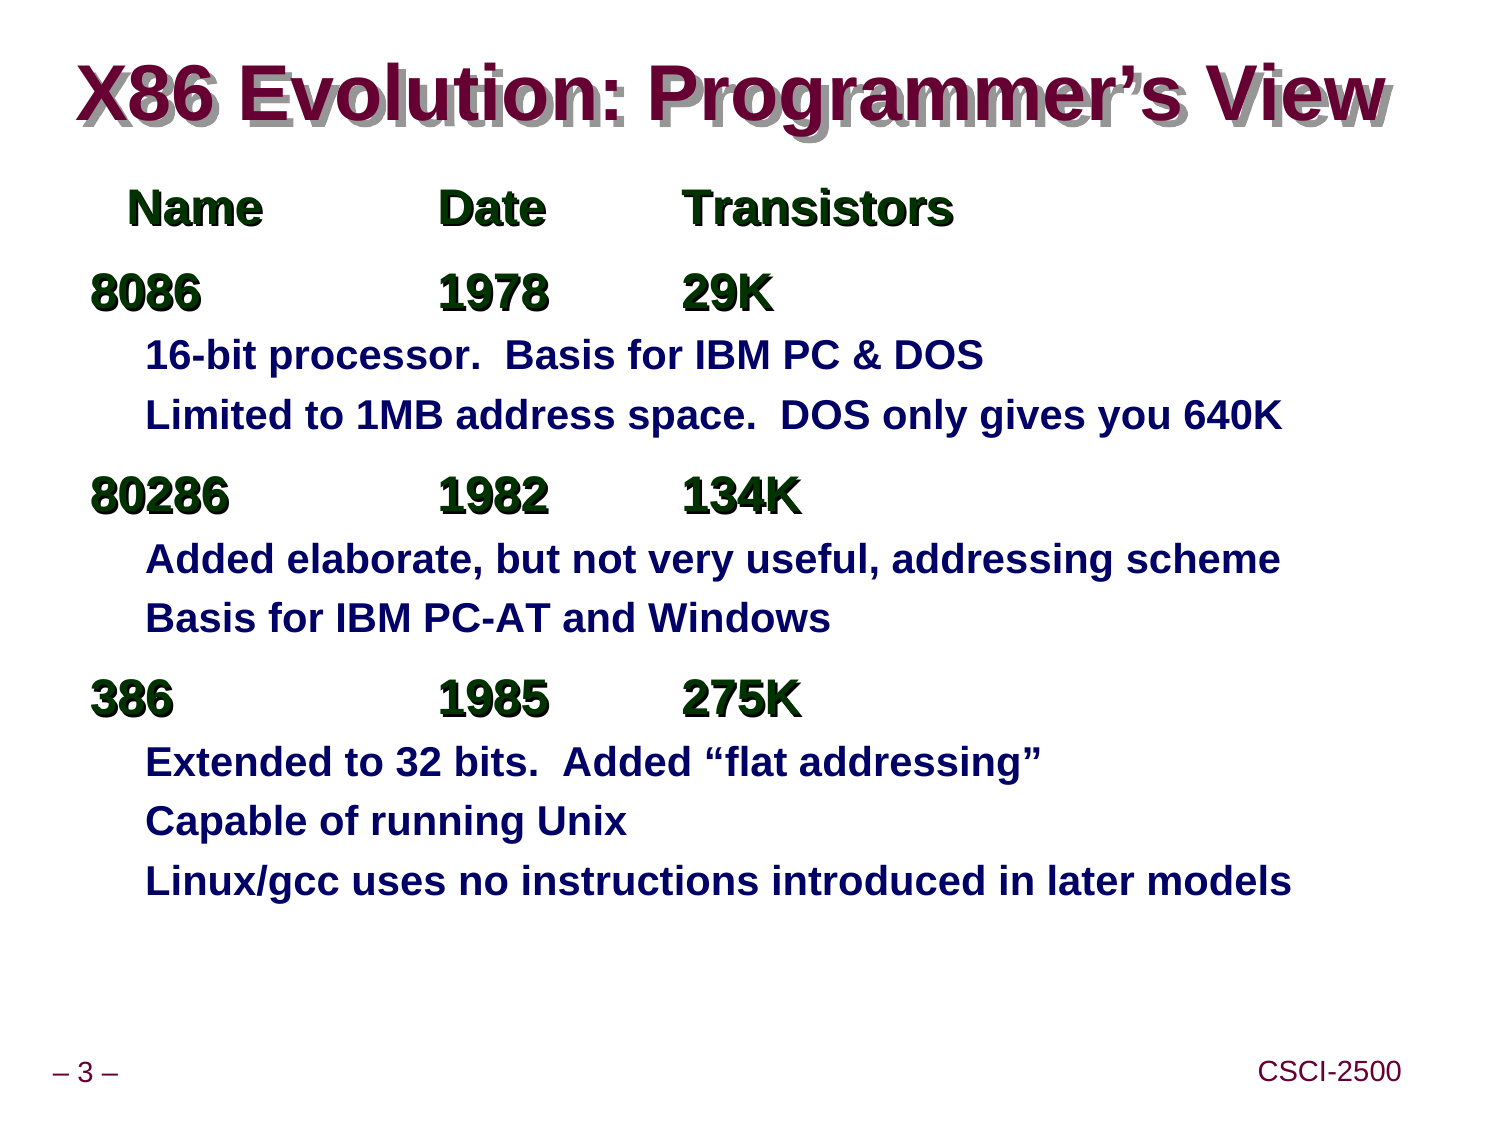

# X86 Evolution: Programmer’s View
	Name	Date	Transistors
8086	1978	29K
16-bit processor. Basis for IBM PC & DOS
Limited to 1MB address space. DOS only gives you 640K
80286	1982	134K
Added elaborate, but not very useful, addressing scheme
Basis for IBM PC-AT and Windows
386	1985	275K
Extended to 32 bits. Added “flat addressing”
Capable of running Unix
Linux/gcc uses no instructions introduced in later models